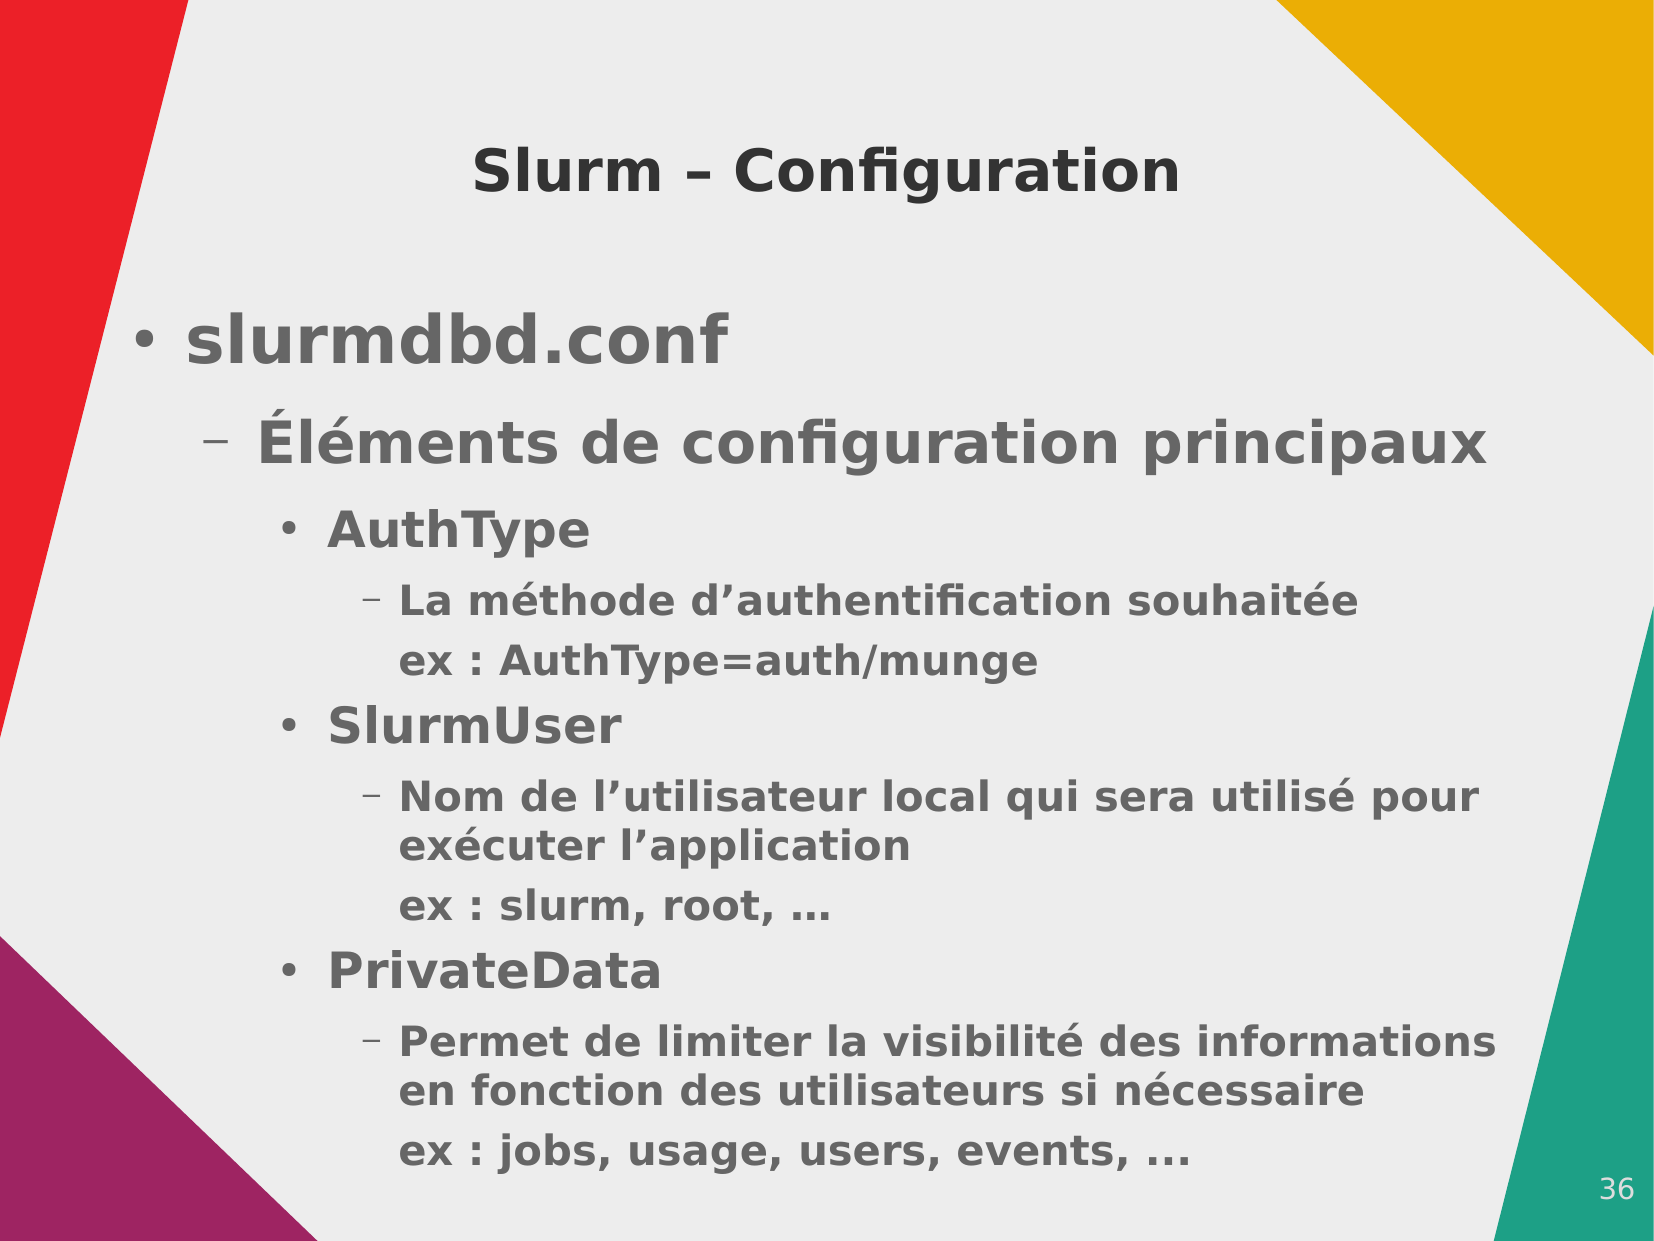

# Slurm – Configuration
slurmdbd.conf
Éléments de configuration principaux
AuthType
La méthode d’authentification souhaitée
ex : AuthType=auth/munge
SlurmUser
Nom de l’utilisateur local qui sera utilisé pour exécuter l’application
ex : slurm, root, …
PrivateData
Permet de limiter la visibilité des informations en fonction des utilisateurs si nécessaire
ex : jobs, usage, users, events, ...
36